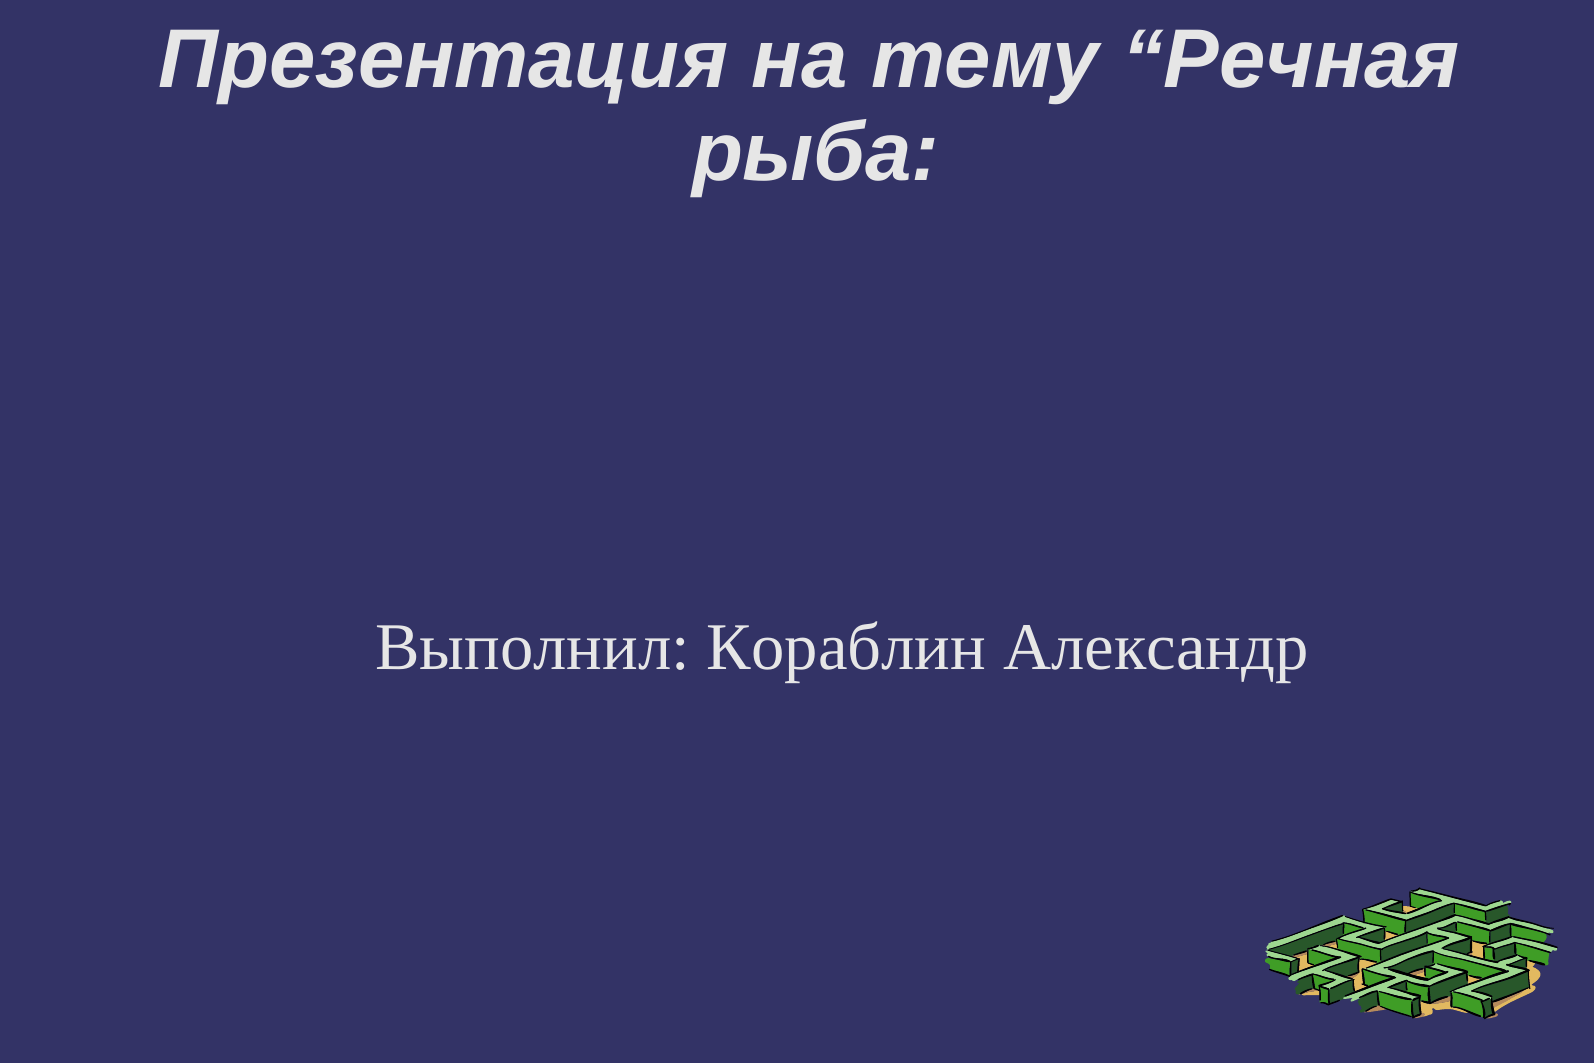

# Презентация на тему “Речная рыба:
Выполнил: Кораблин Александр